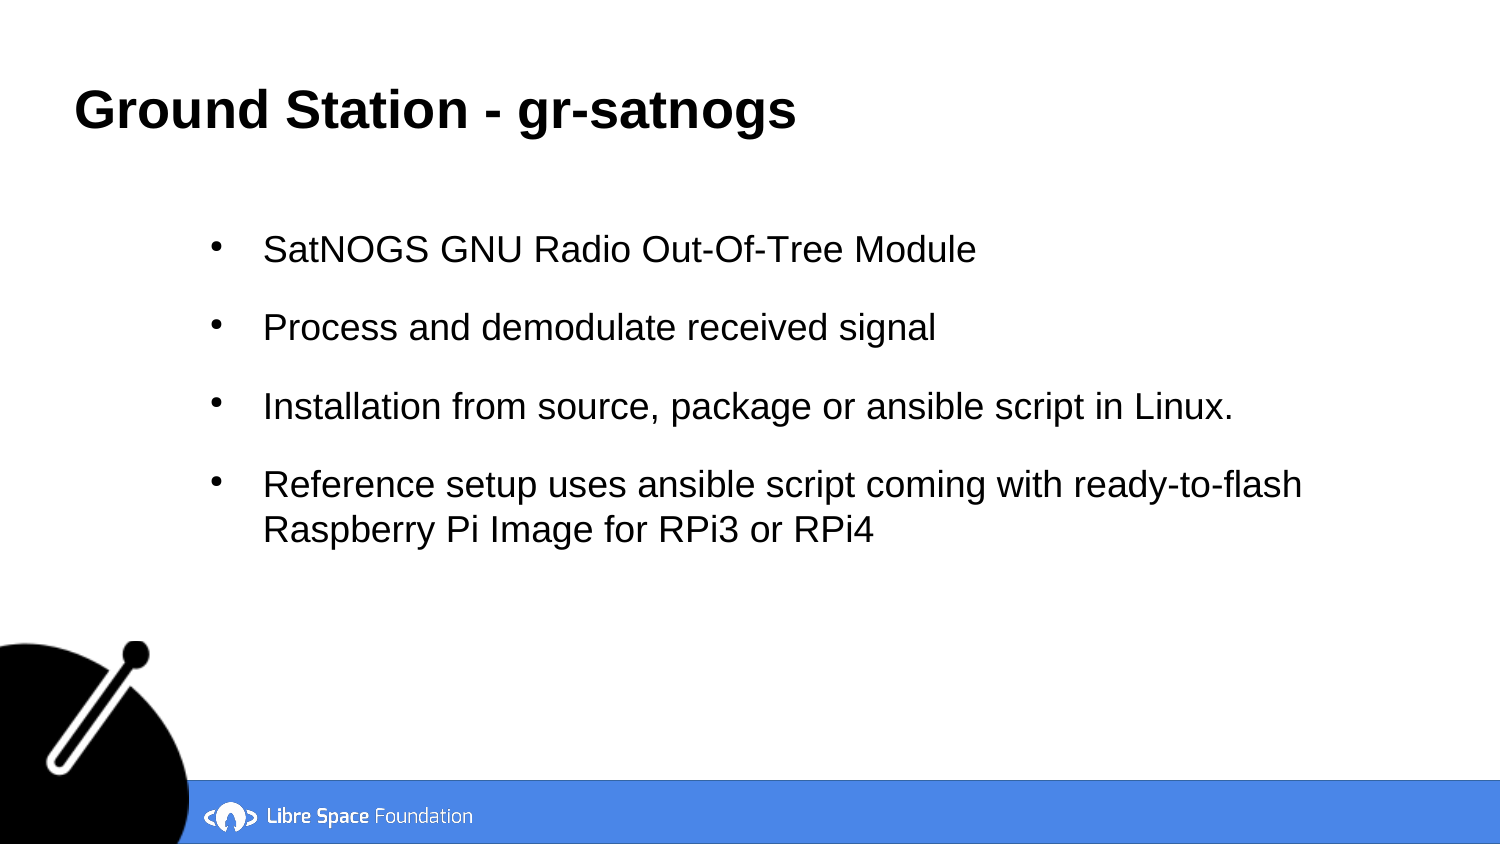

# Ground Station - gr-satnogs
SatNOGS GNU Radio Out-Of-Tree Module
Process and demodulate received signal
Installation from source, package or ansible script in Linux.
Reference setup uses ansible script coming with ready-to-flash Raspberry Pi Image for RPi3 or RPi4